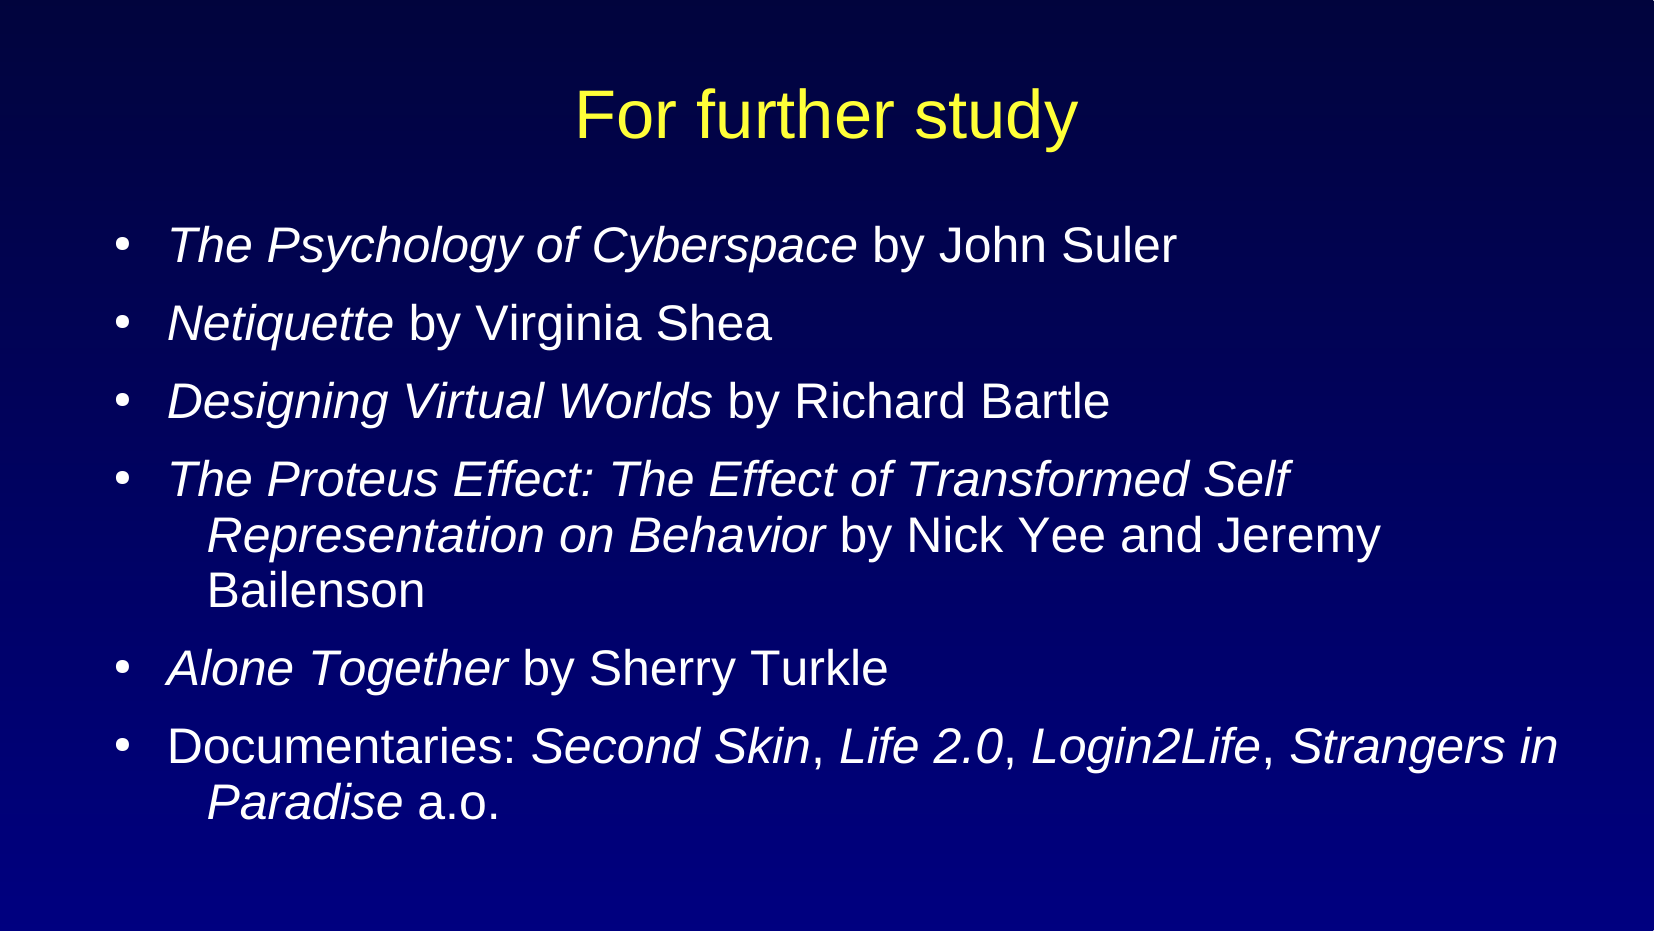

# For further study
The Psychology of Cyberspace by John Suler
Netiquette by Virginia Shea
Designing Virtual Worlds by Richard Bartle
The Proteus Effect: The Effect of Transformed Self Representation on Behavior by Nick Yee and Jeremy Bailenson
Alone Together by Sherry Turkle
Documentaries: Second Skin, Life 2.0, Login2Life, Strangers in Paradise a.o.